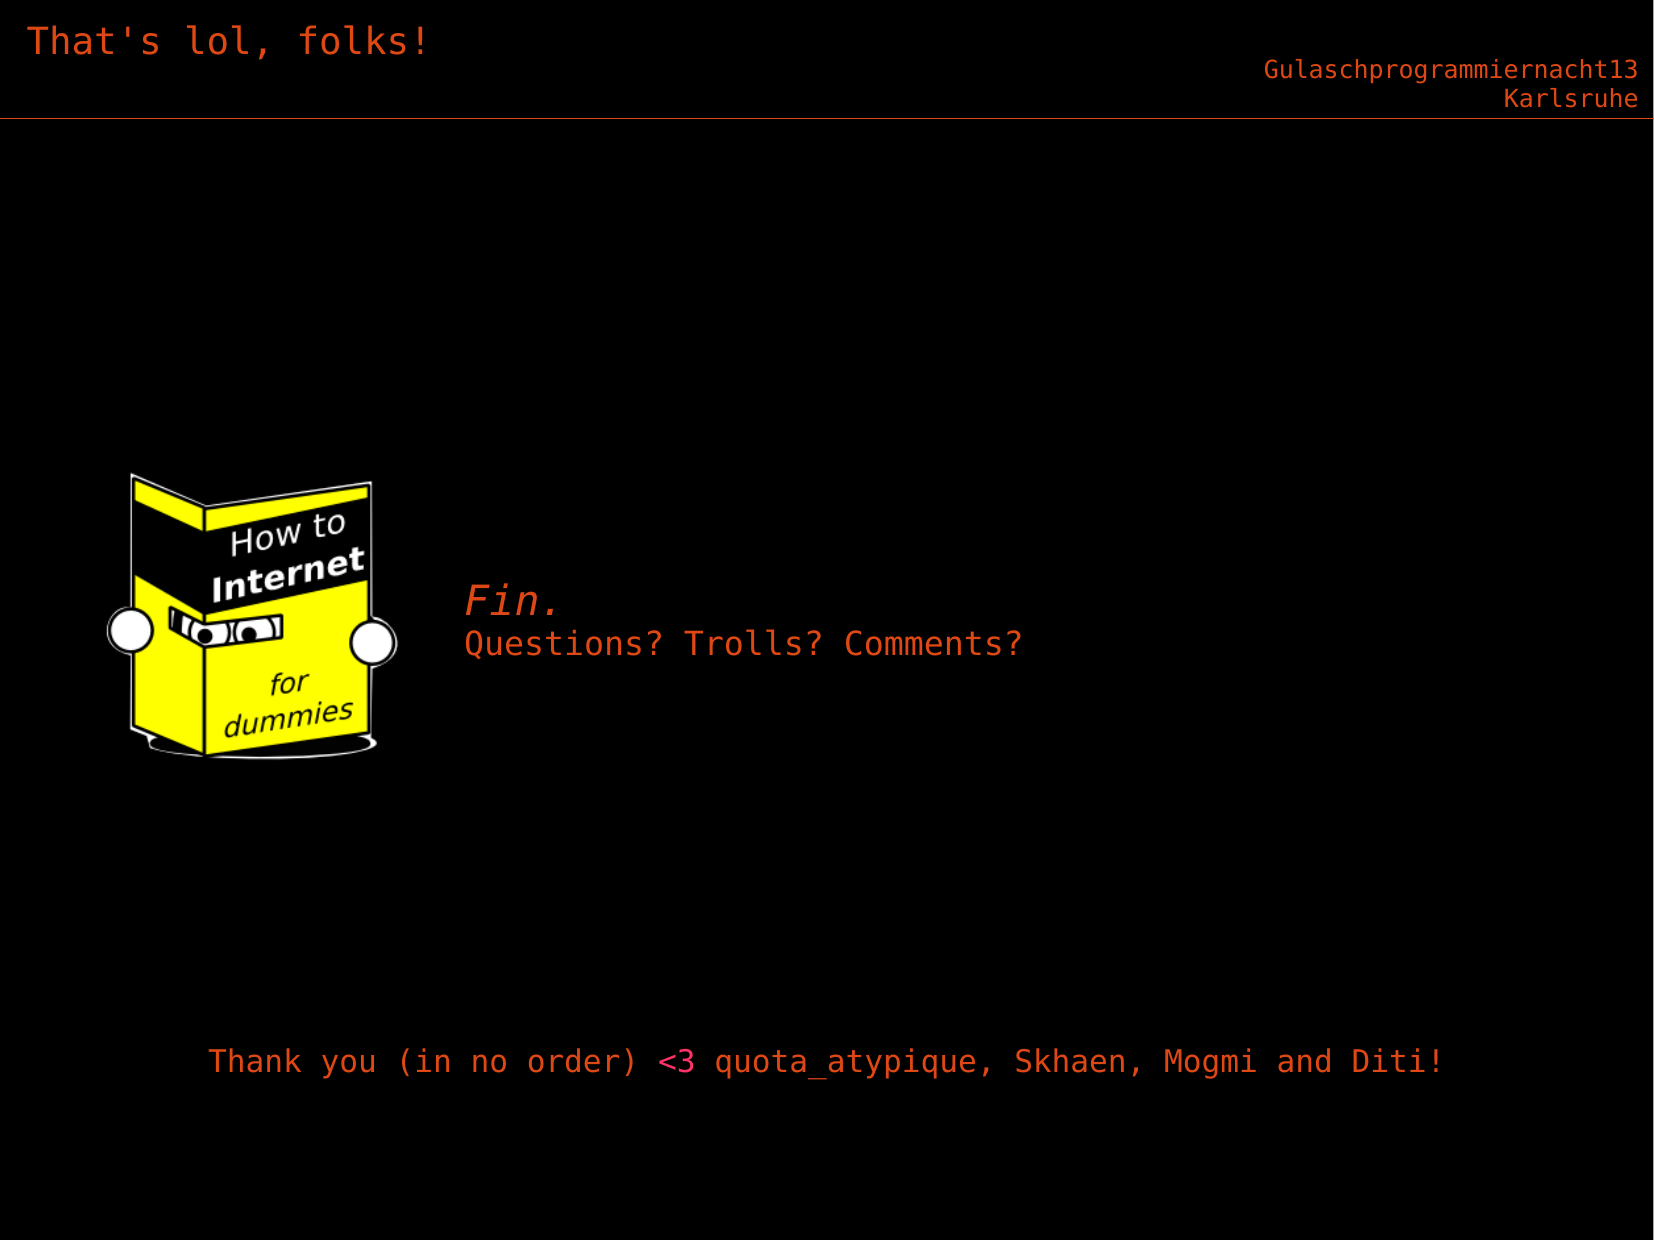

That's lol, folks!
Gulaschprogrammiernacht13
Karlsruhe
Fin.
Questions? Trolls? Comments?
Thank you (in no order) <3 quota_atypique, Skhaen, Mogmi and Diti!